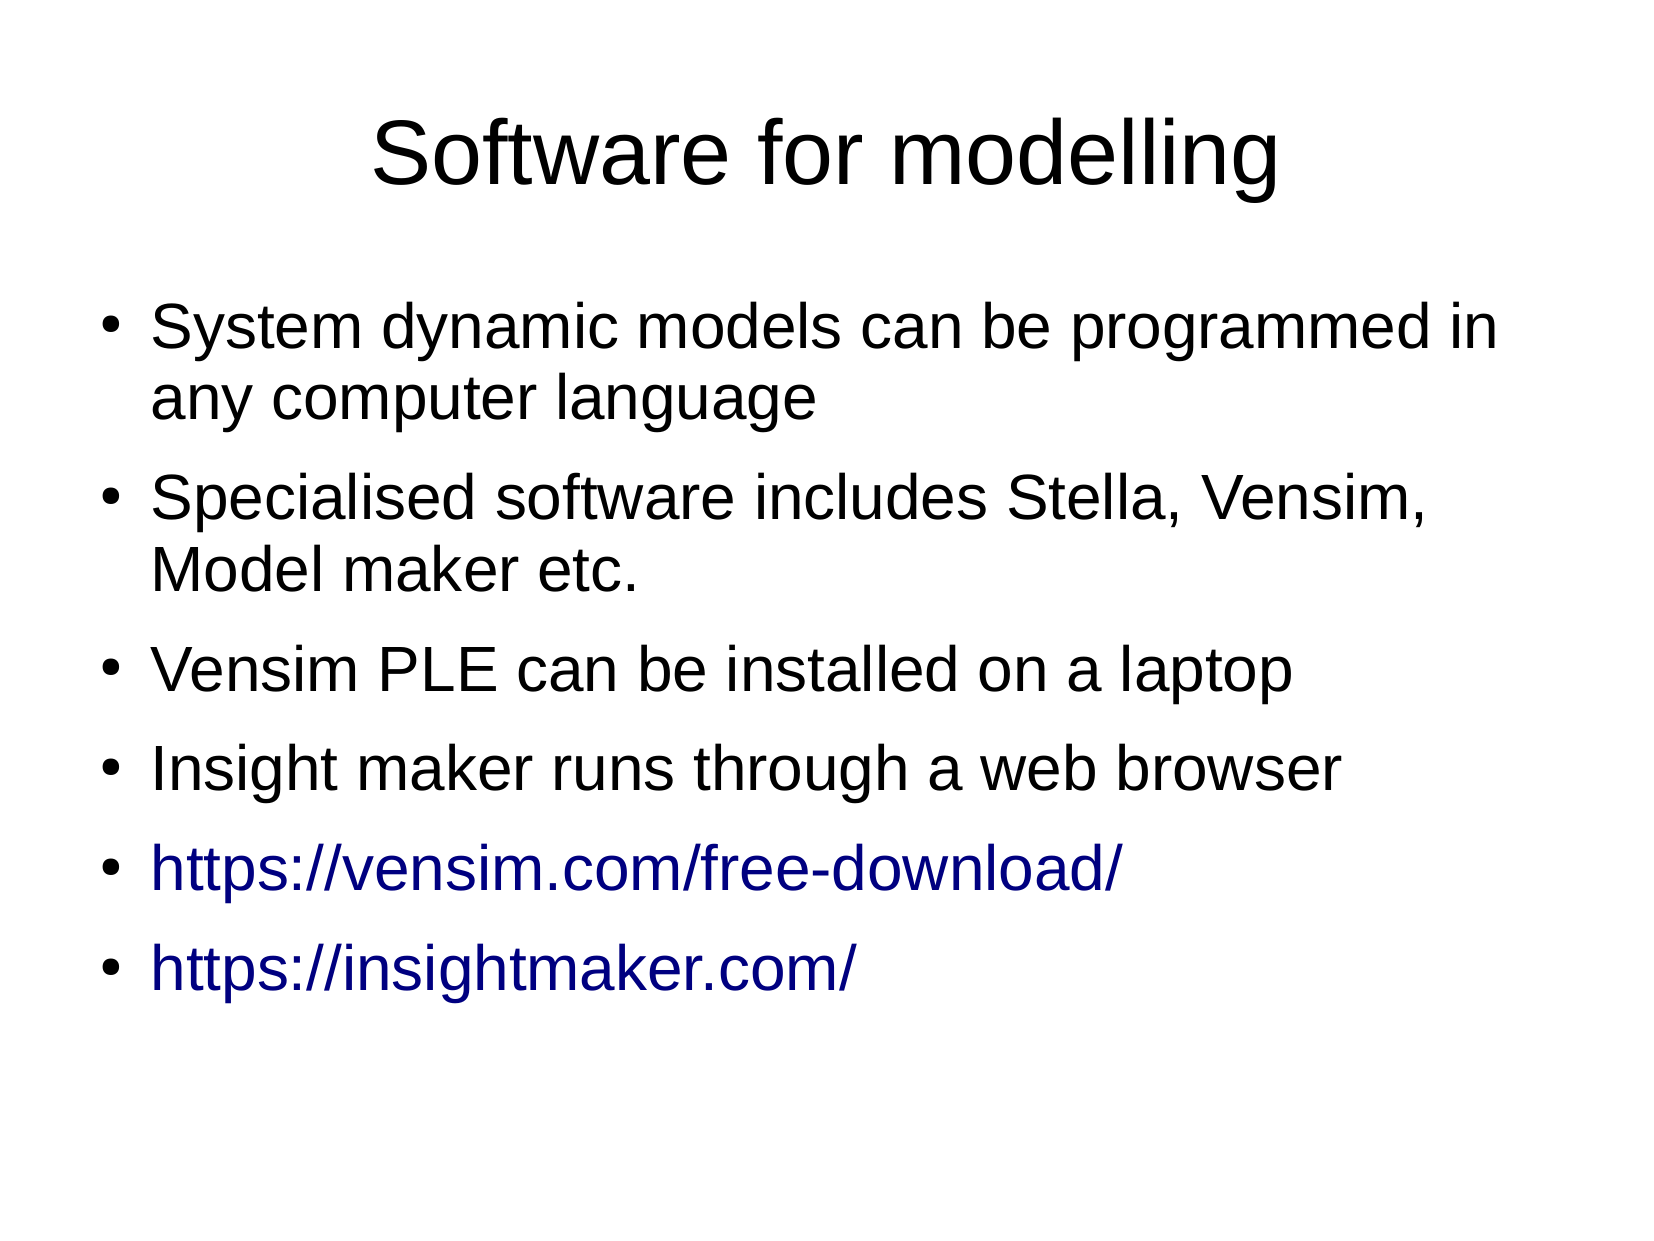

# Software for modelling
System dynamic models can be programmed in any computer language
Specialised software includes Stella, Vensim, Model maker etc.
Vensim PLE can be installed on a laptop
Insight maker runs through a web browser
https://vensim.com/free-download/
https://insightmaker.com/